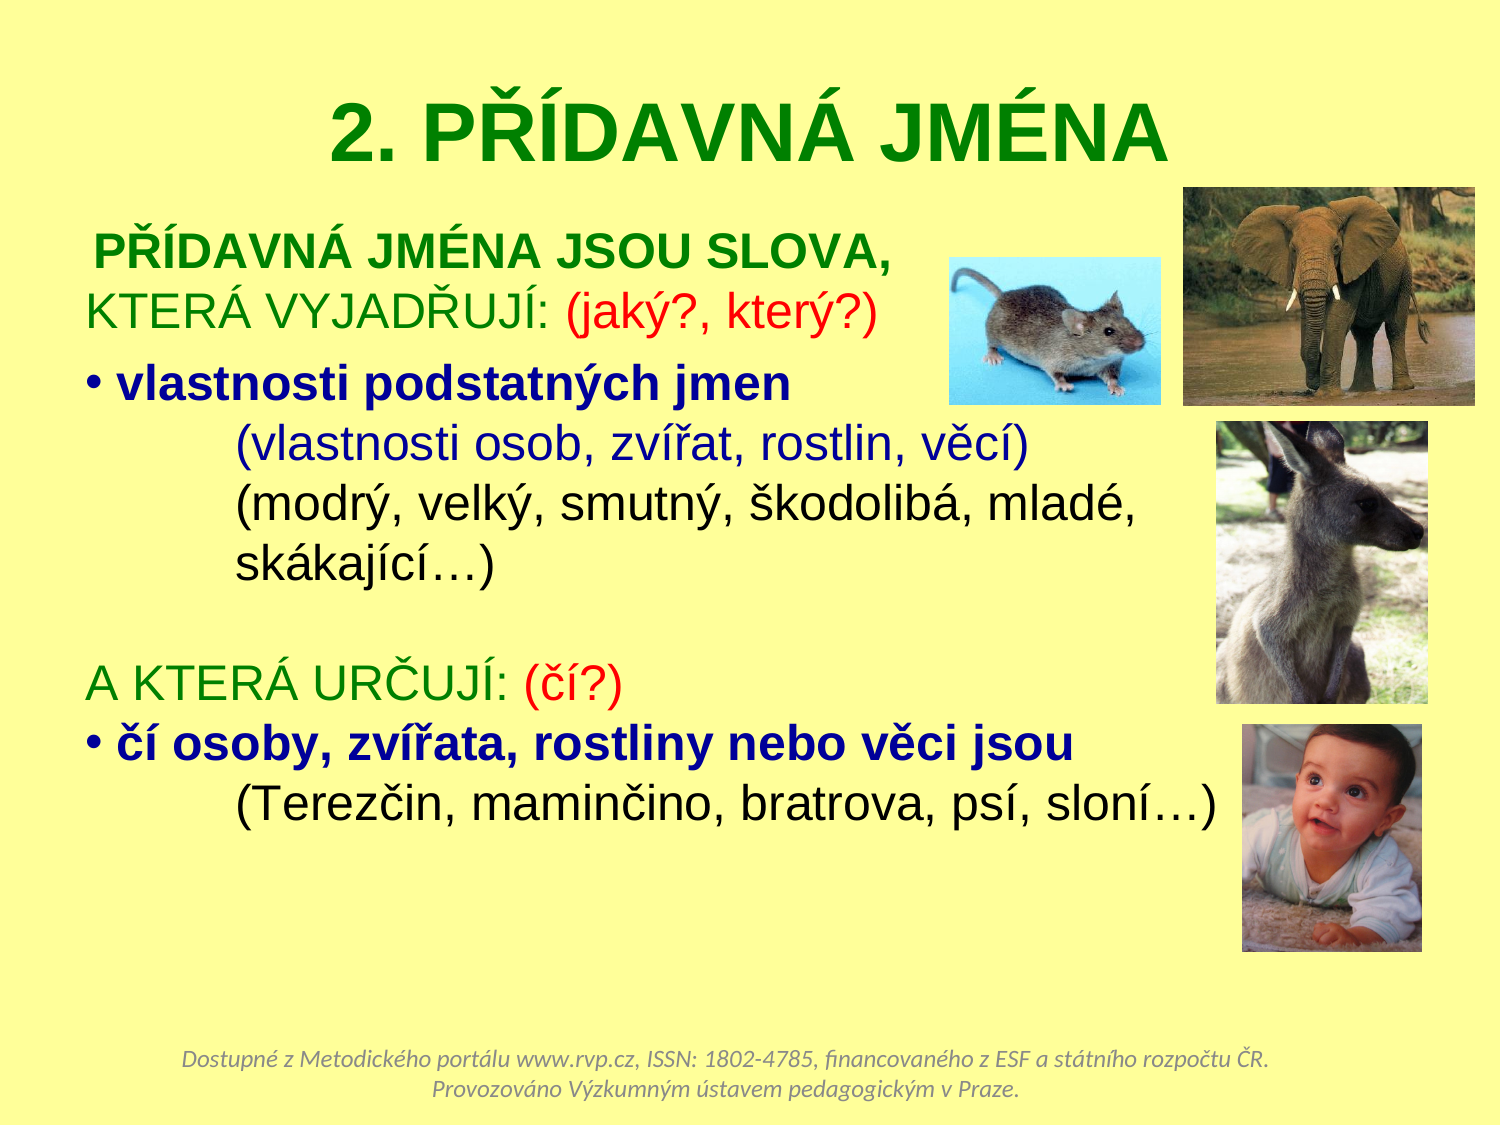

# 2. PŘÍDAVNÁ JMÉNA
PŘÍDAVNÁ JMÉNA JSOU SLOVA,
KTERÁ VYJADŘUJÍ: (jaký?, který?)
 vlastnosti podstatných jmen
	(vlastnosti osob, zvířat, rostlin, věcí)
	(modrý, velký, smutný, škodolibá, mladé,
	skákající…)
A KTERÁ URČUJÍ: (čí?)
 čí osoby, zvířata, rostliny nebo věci jsou
	(Terezčin, maminčino, bratrova, psí, sloní…)
Dostupné z Metodického portálu www.rvp.cz, ISSN: 1802-4785, financovaného z ESF a státního rozpočtu ČR. Provozováno Výzkumným ústavem pedagogickým v Praze.